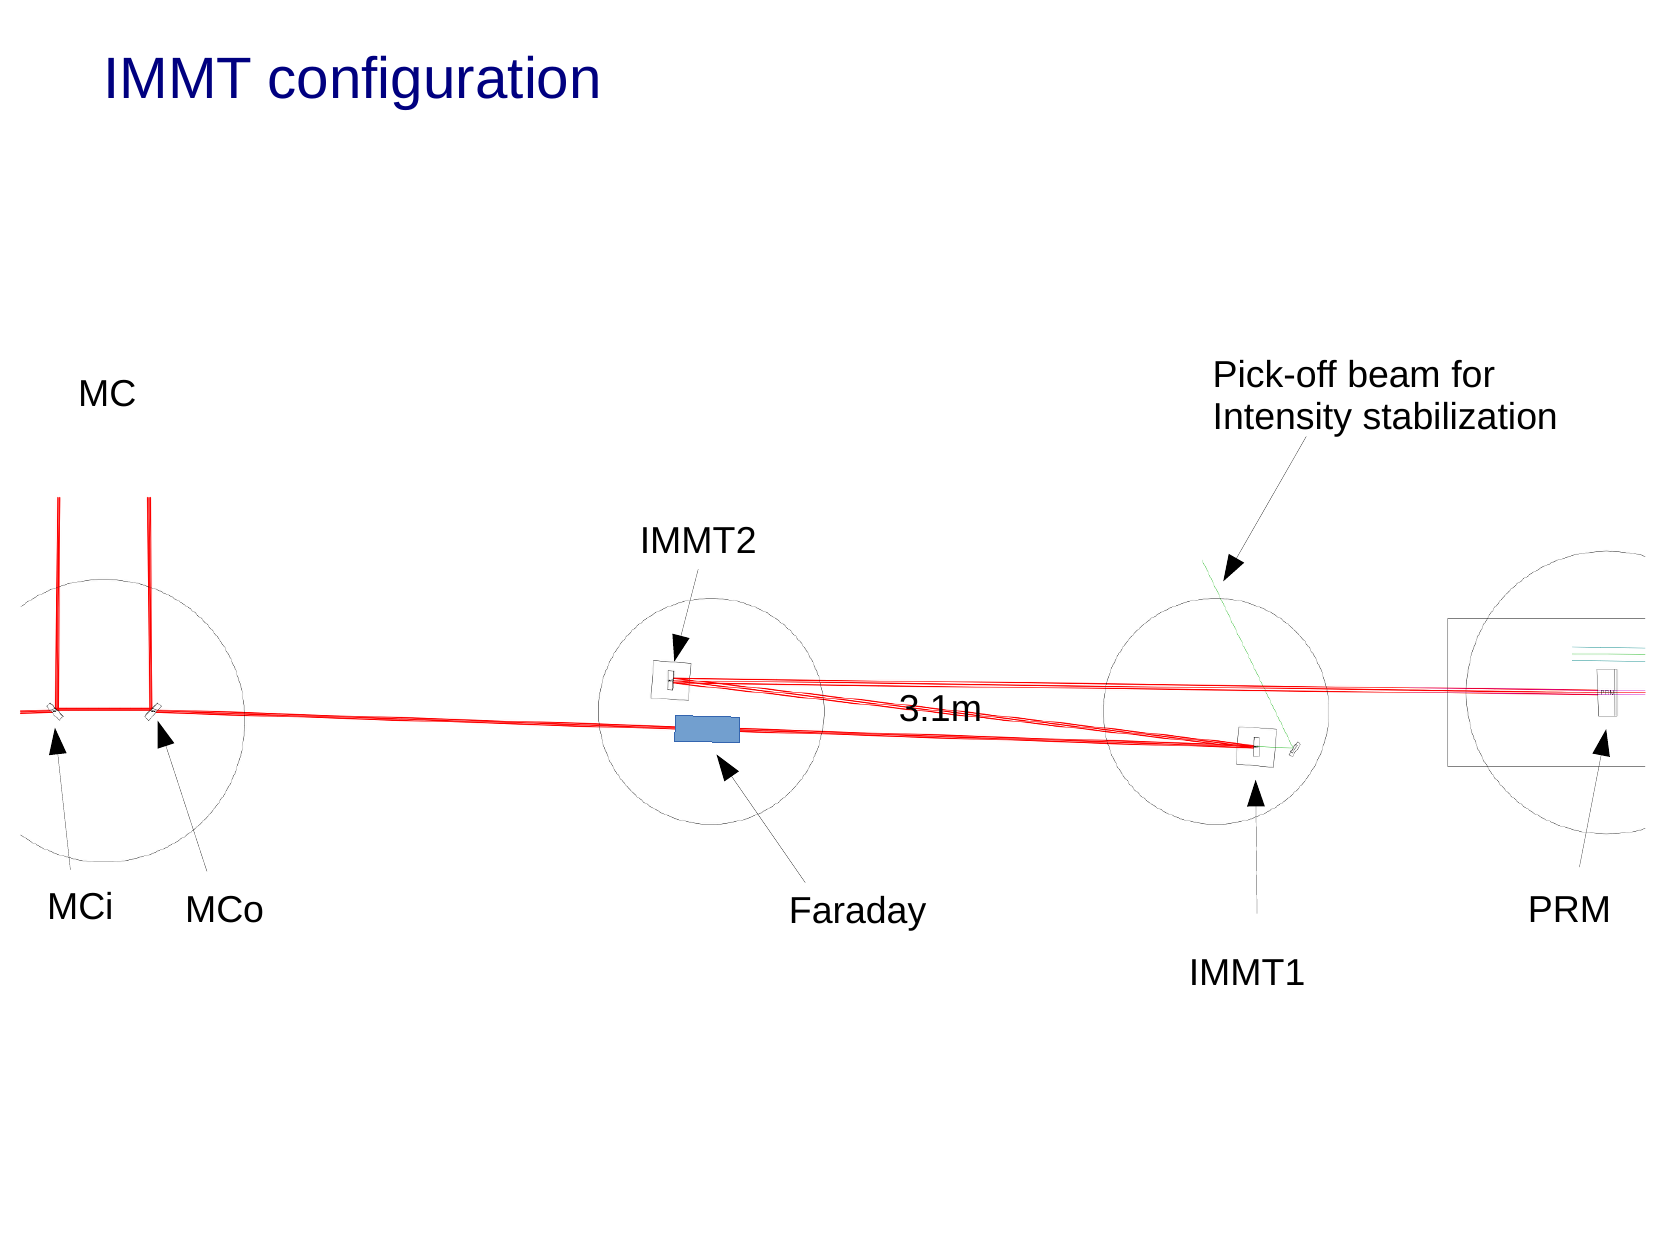

IMMT configuration
Pick-off beam for
Intensity stabilization
MC
IMMT2
3.1m
MCi
MCo
PRM
Faraday
IMMT1